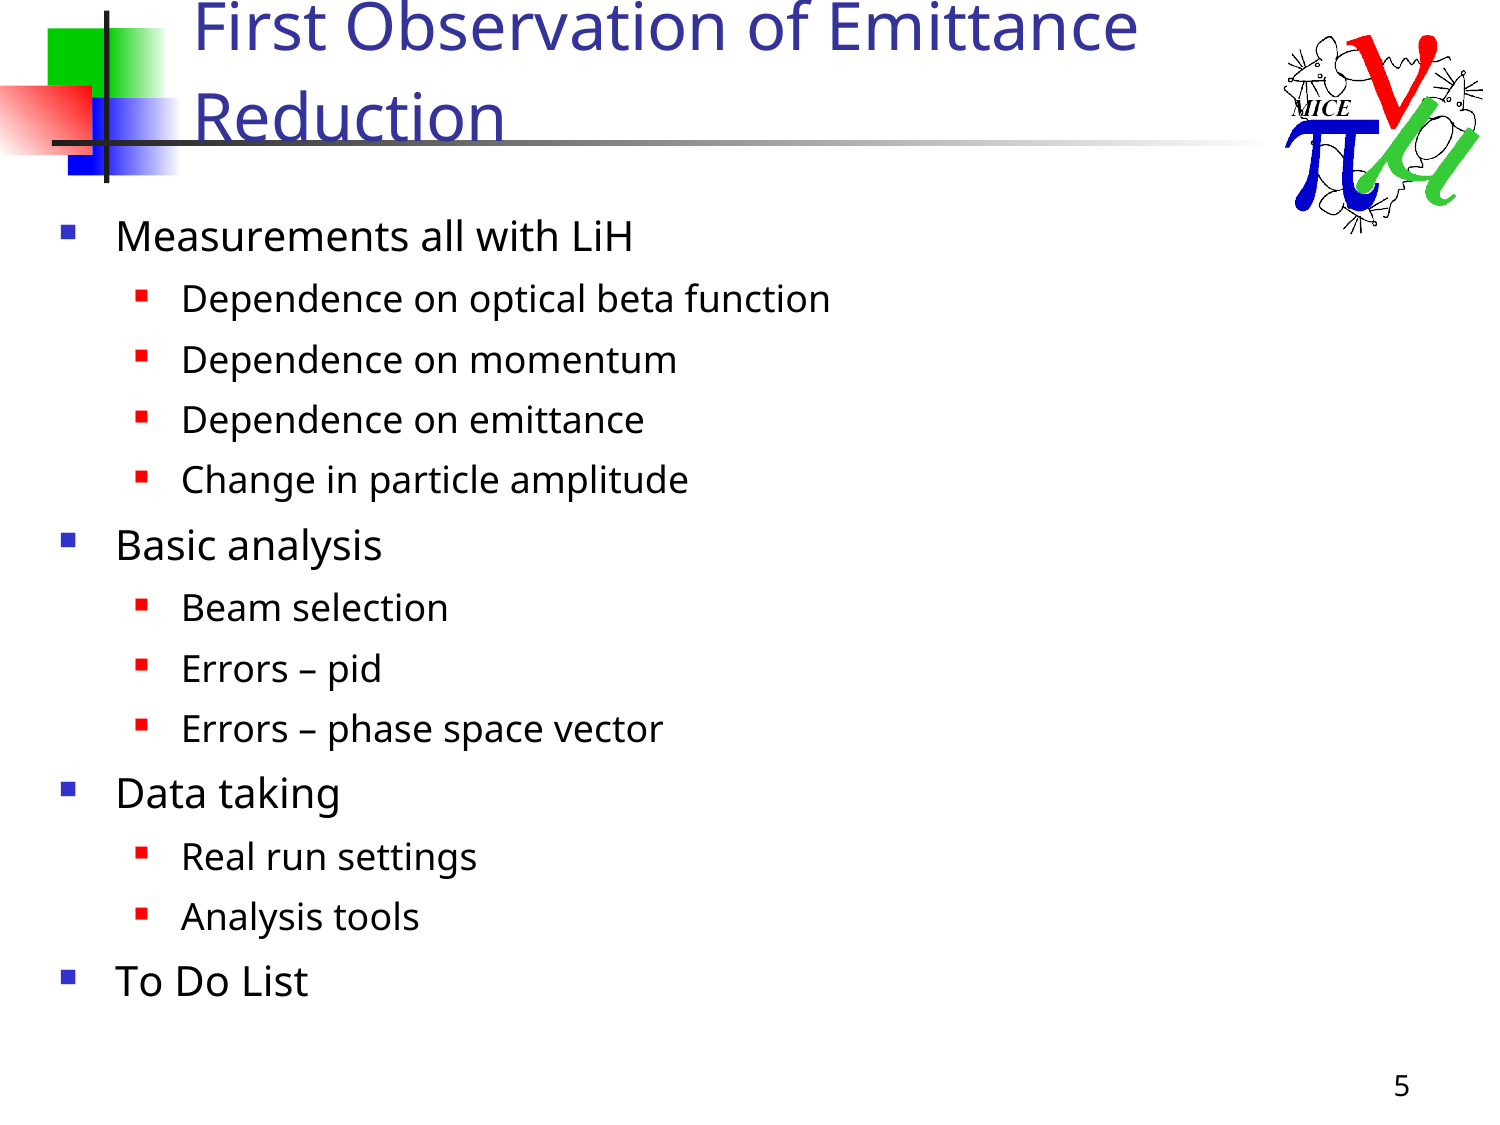

# First Observation of Emittance Reduction
Measurements all with LiH
Dependence on optical beta function
Dependence on momentum
Dependence on emittance
Change in particle amplitude
Basic analysis
Beam selection
Errors – pid
Errors – phase space vector
Data taking
Real run settings
Analysis tools
To Do List
5